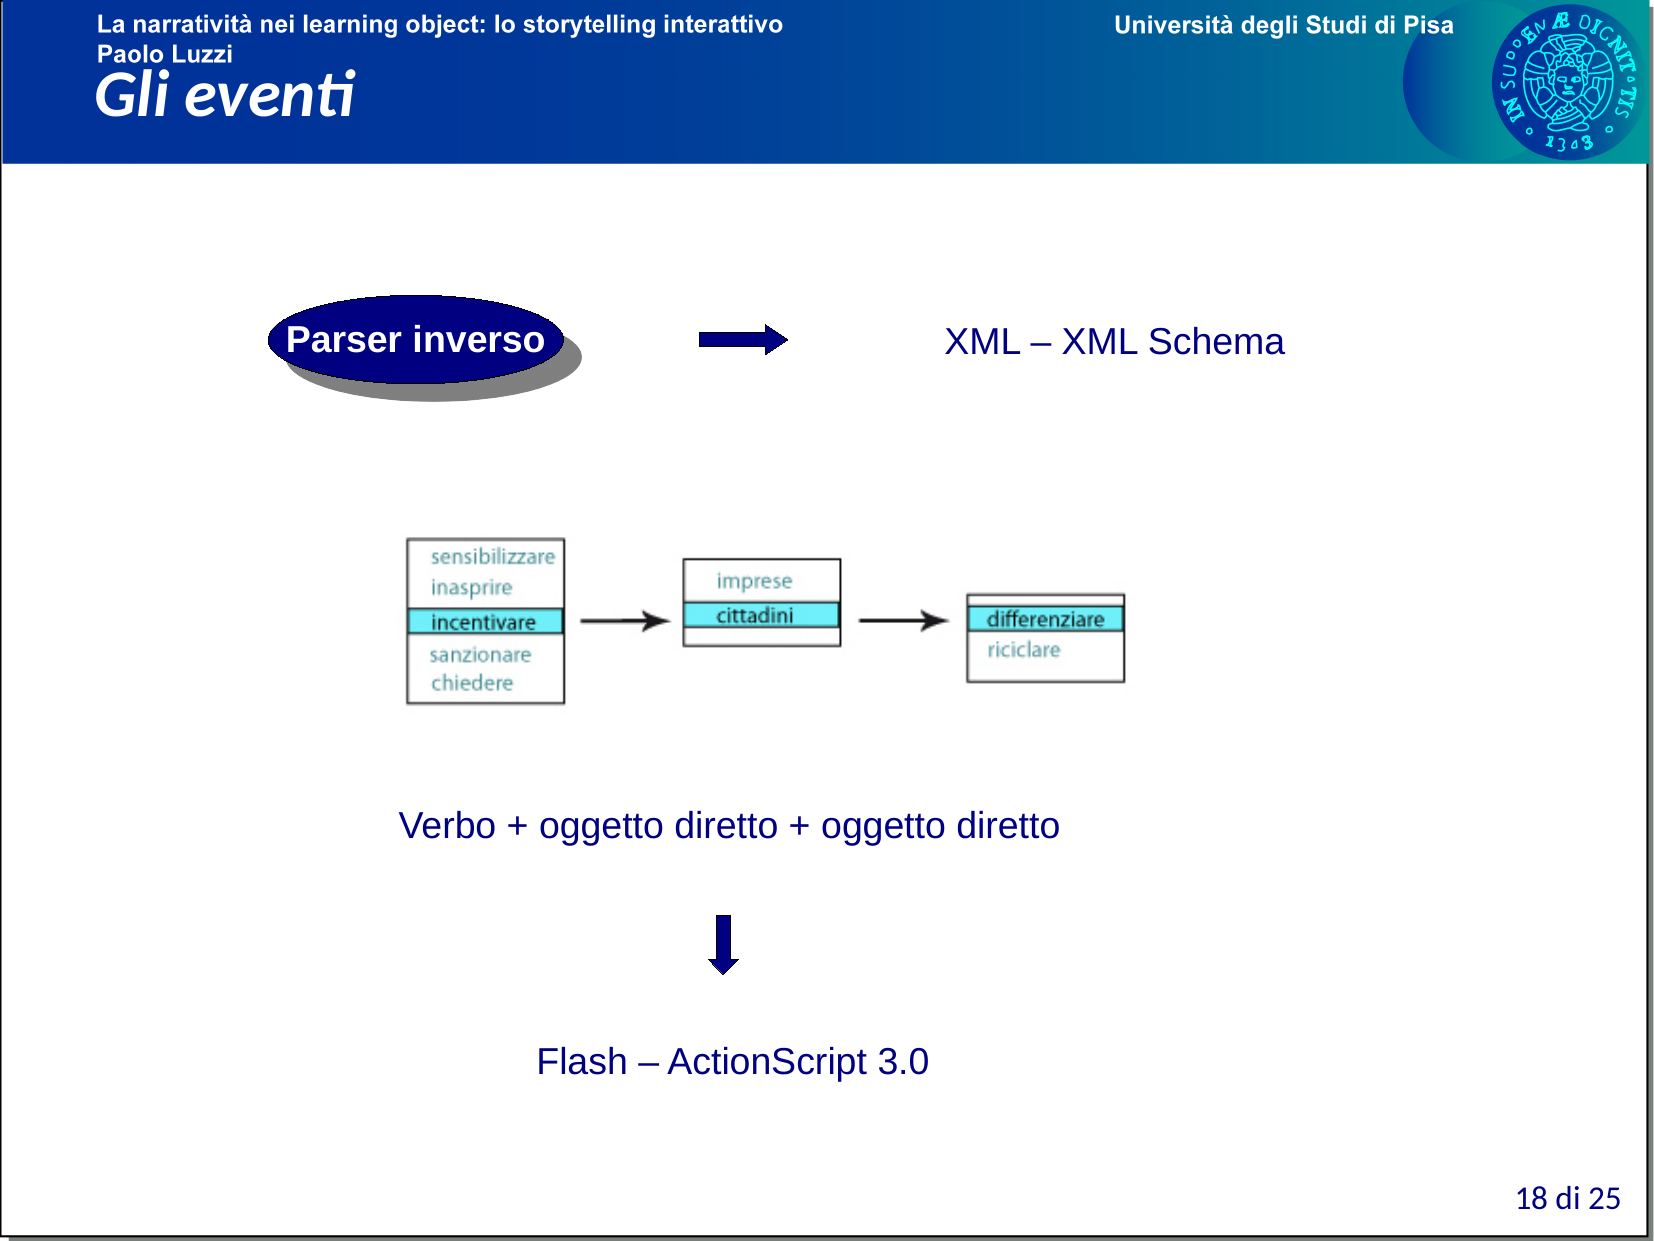

Gli eventi
Parser inverso
XML – XML Schema
Verbo + oggetto diretto + oggetto diretto
Flash – ActionScript 3.0
18
18 di 25